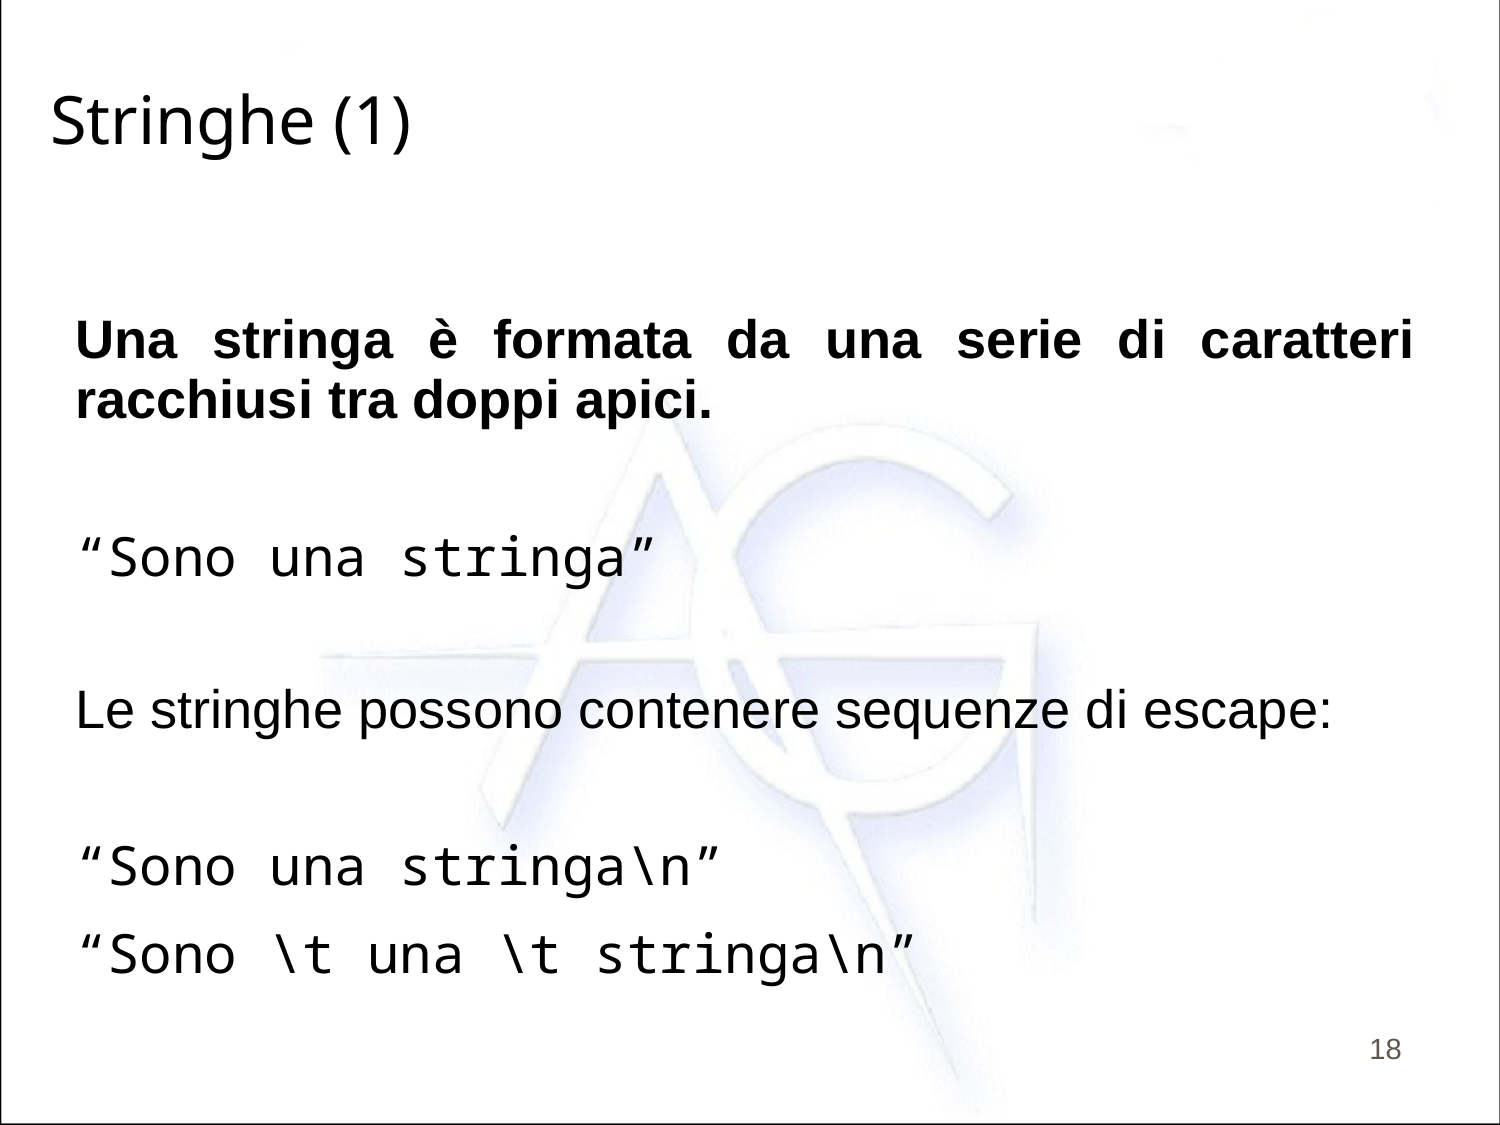

# Stringhe (1)
Una stringa è formata da una serie di caratteri racchiusi tra doppi apici.
“Sono una stringa”
Le stringhe possono contenere sequenze di escape:
“Sono una stringa\n”
“Sono \t una \t stringa\n”
18